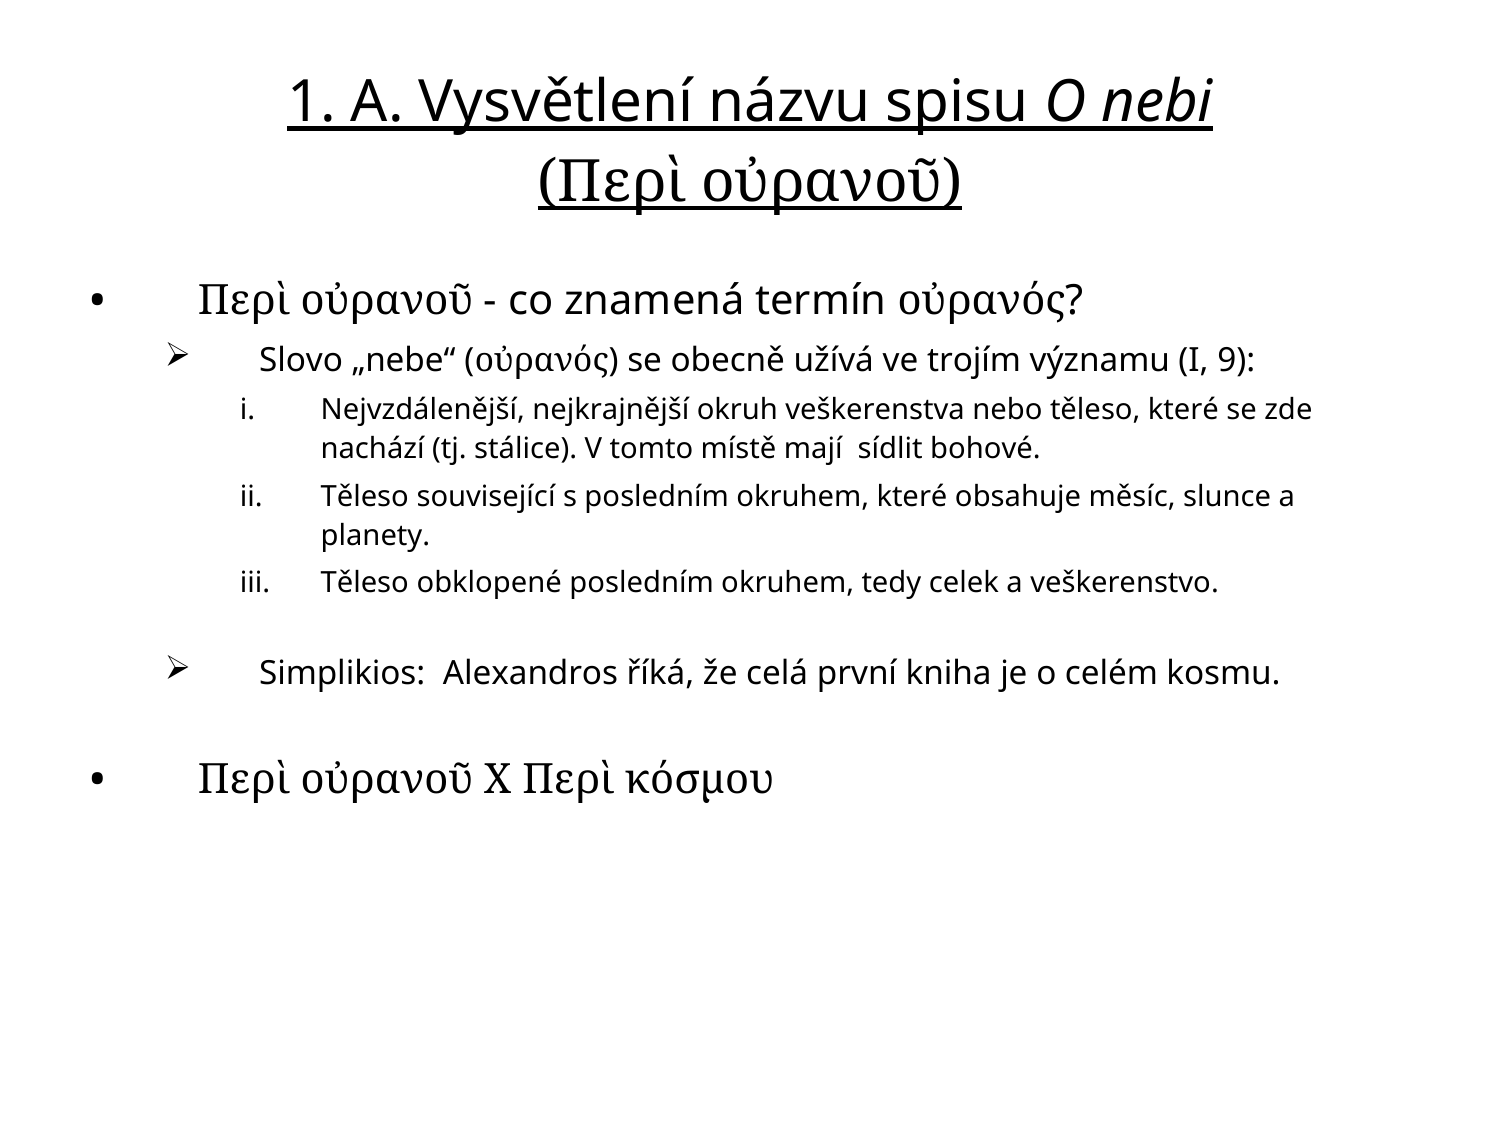

# 1. A. Vysvětlení názvu spisu O nebi (Περὶ οὐρανοῦ)
Περὶ οὐρανοῦ - co znamená termín οὐρανός?
Slovo „nebe“ (οὐρανός) se obecně užívá ve trojím významu (I, 9):
Nejvzdálenější, nejkrajnější okruh veškerenstva nebo těleso, které se zde nachází (tj. stálice). V tomto místě mají sídlit bohové.
Těleso související s posledním okruhem, které obsahuje měsíc, slunce a planety.
Těleso obklopené posledním okruhem, tedy celek a veškerenstvo.
Simplikios: Alexandros říká, že celá první kniha je o celém kosmu.
Περὶ οὐρανοῦ X Περὶ κόσμου